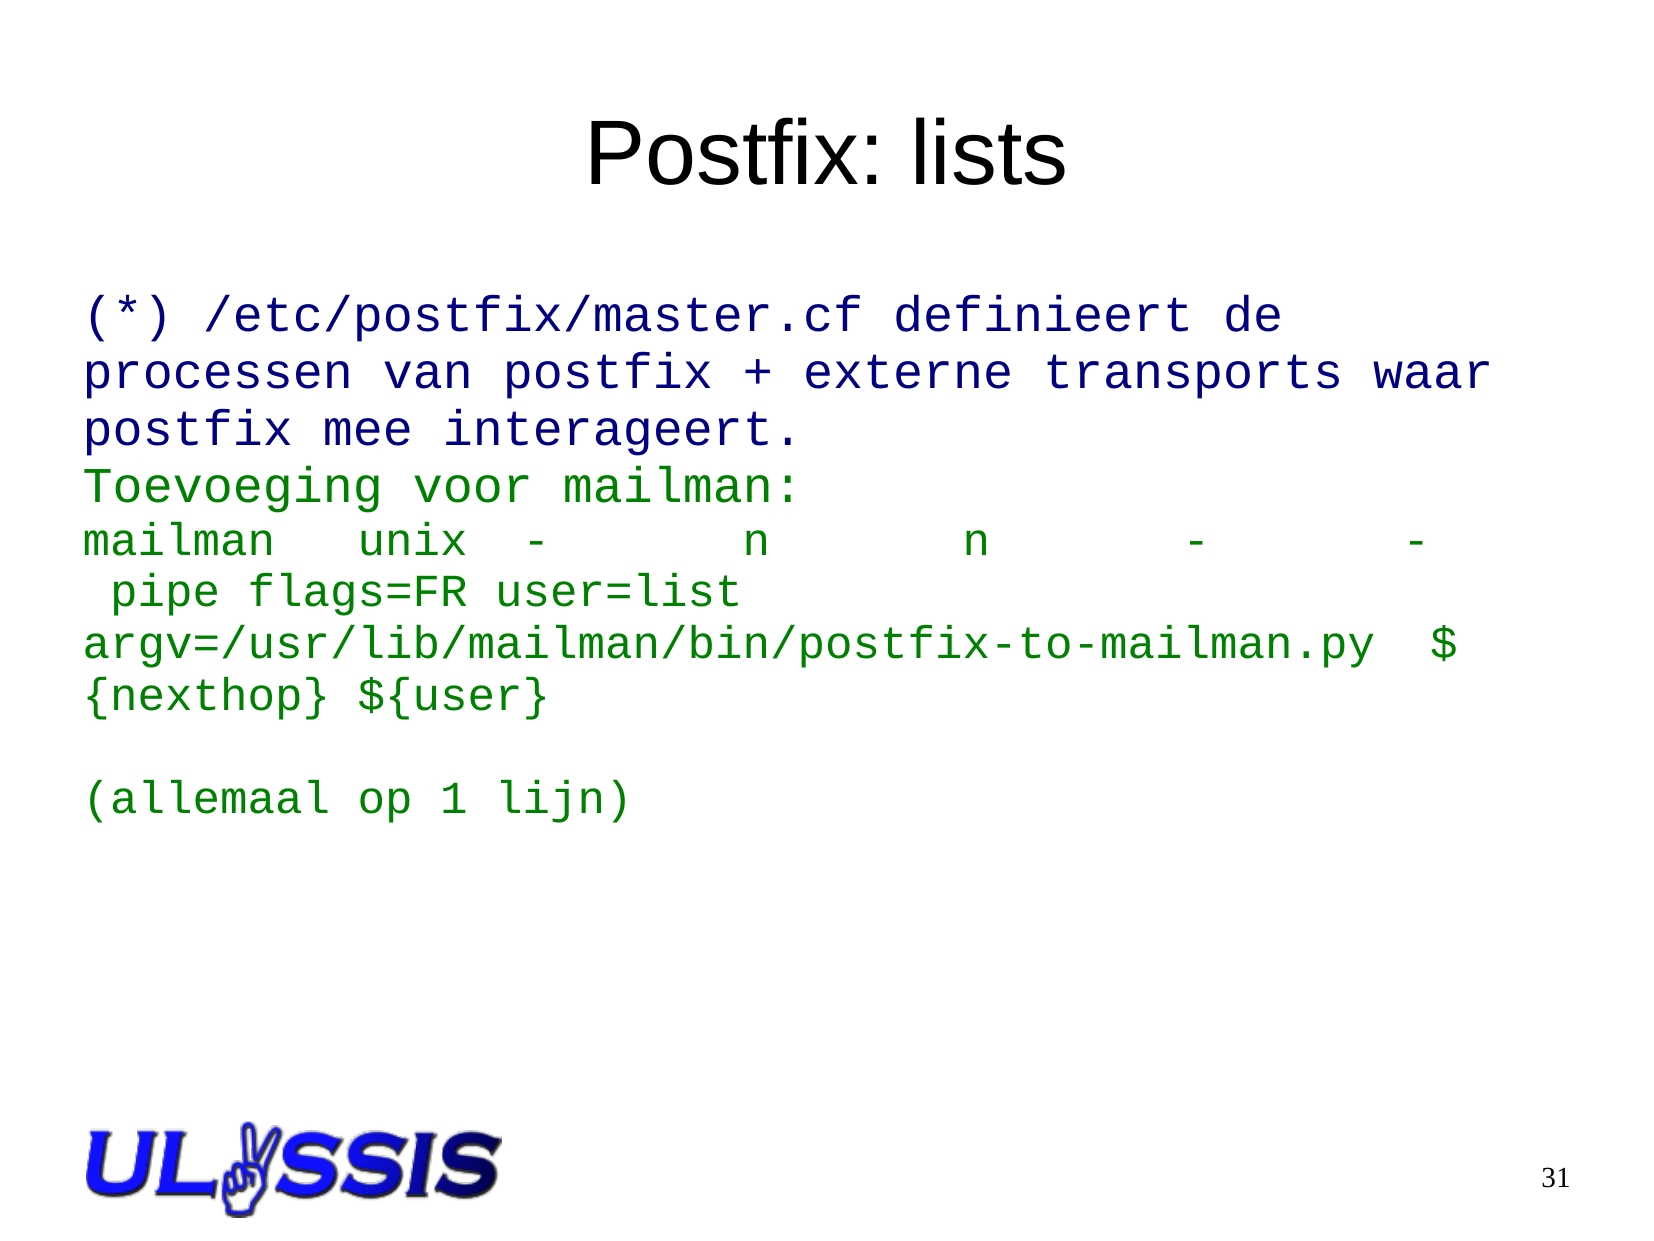

# Postfix: lists
(*) /etc/postfix/master.cf definieert de processen van postfix + externe transports waar postfix mee interageert.
Toevoeging voor mailman:
mailman unix - n n - - pipe flags=FR user=list argv=/usr/lib/mailman/bin/postfix-to-mailman.py ${nexthop} ${user}
(allemaal op 1 lijn)
31